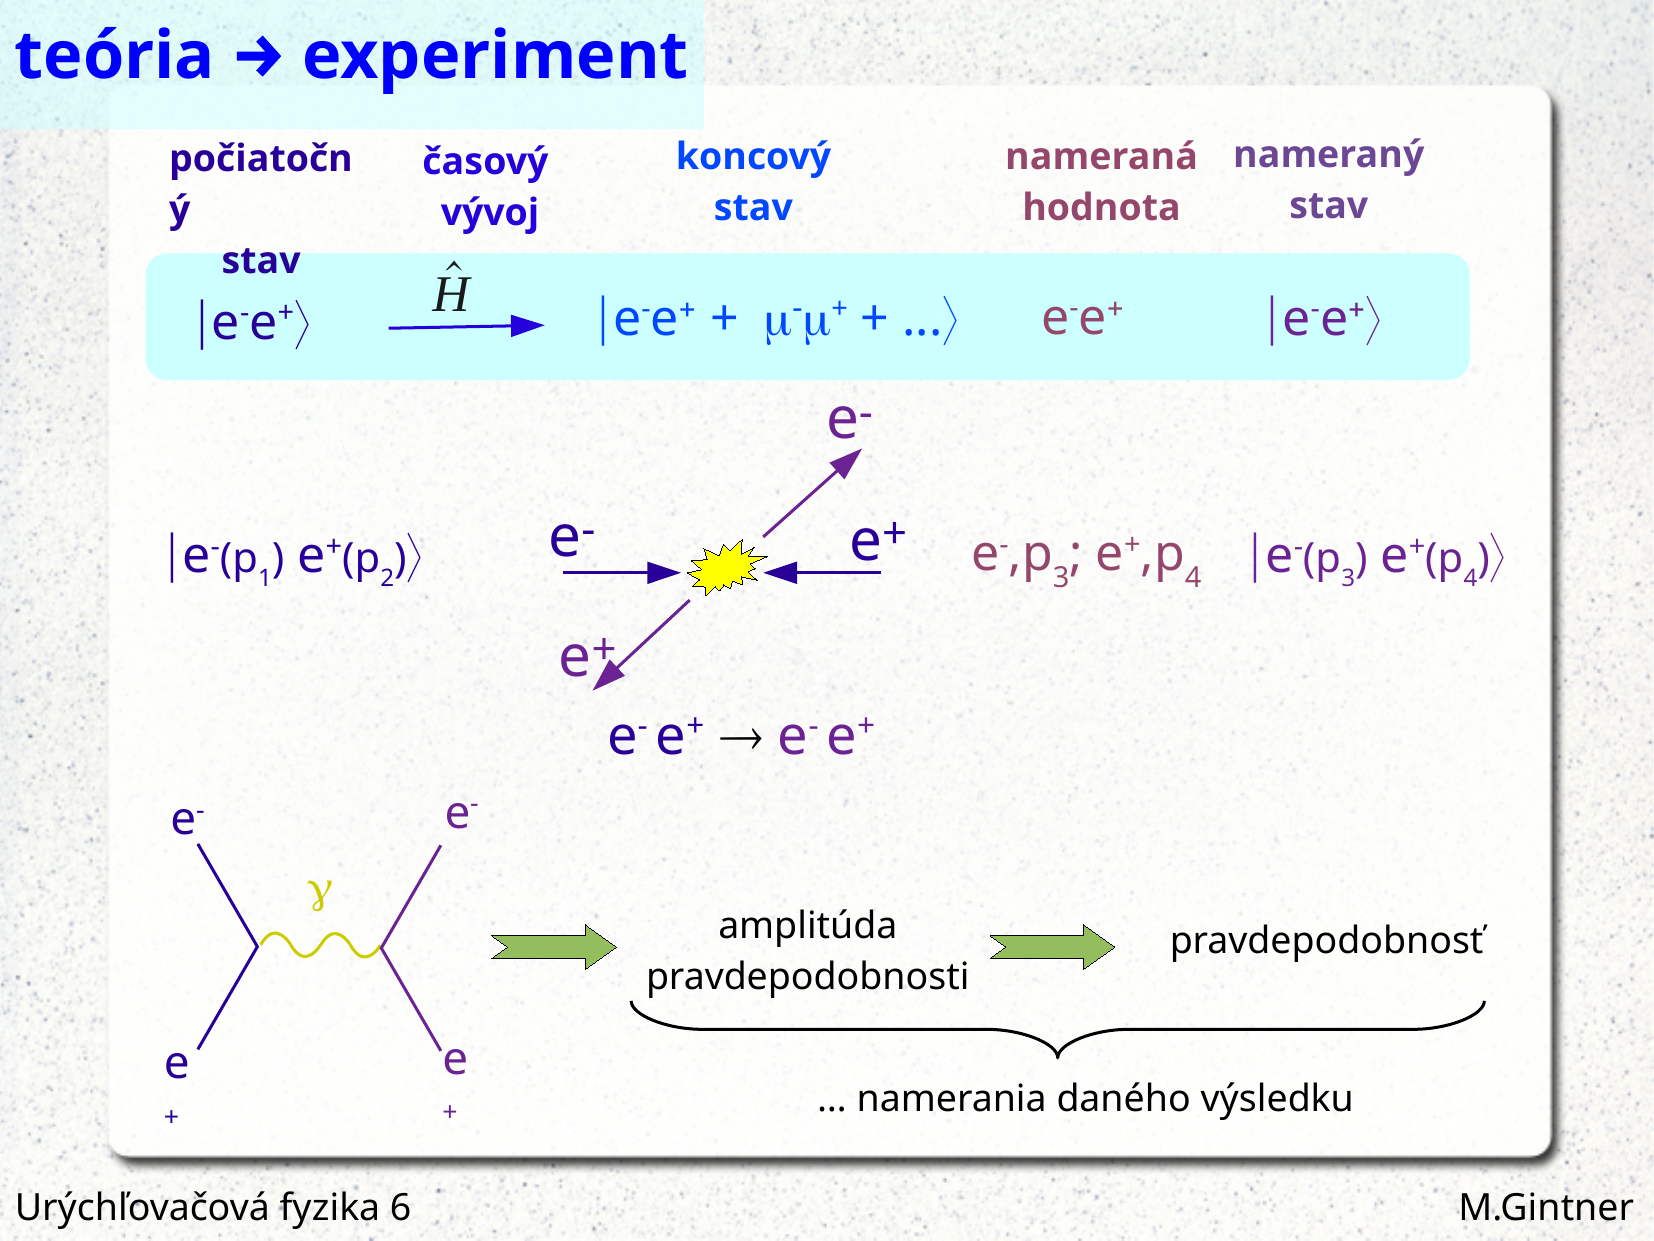

teória → experiment
nameraný
stav
koncový
stav
nameraná
hodnota
počiatočný
stav
časový
vývoj
e-e+
e-e+
e-e+ + m-m+ + ...
e-e+
e-
e-
e+
e+
e- e+  e- e+
e-,p3; e+,p4
e-(p1) e+(p2)
e-(p3) e+(p4)
e-
e-
g
e+
e+
amplitúda
pravdepodobnosti
pravdepodobnosť
… namerania daného výsledku
Urýchľovačová fyzika 6
M.Gintner